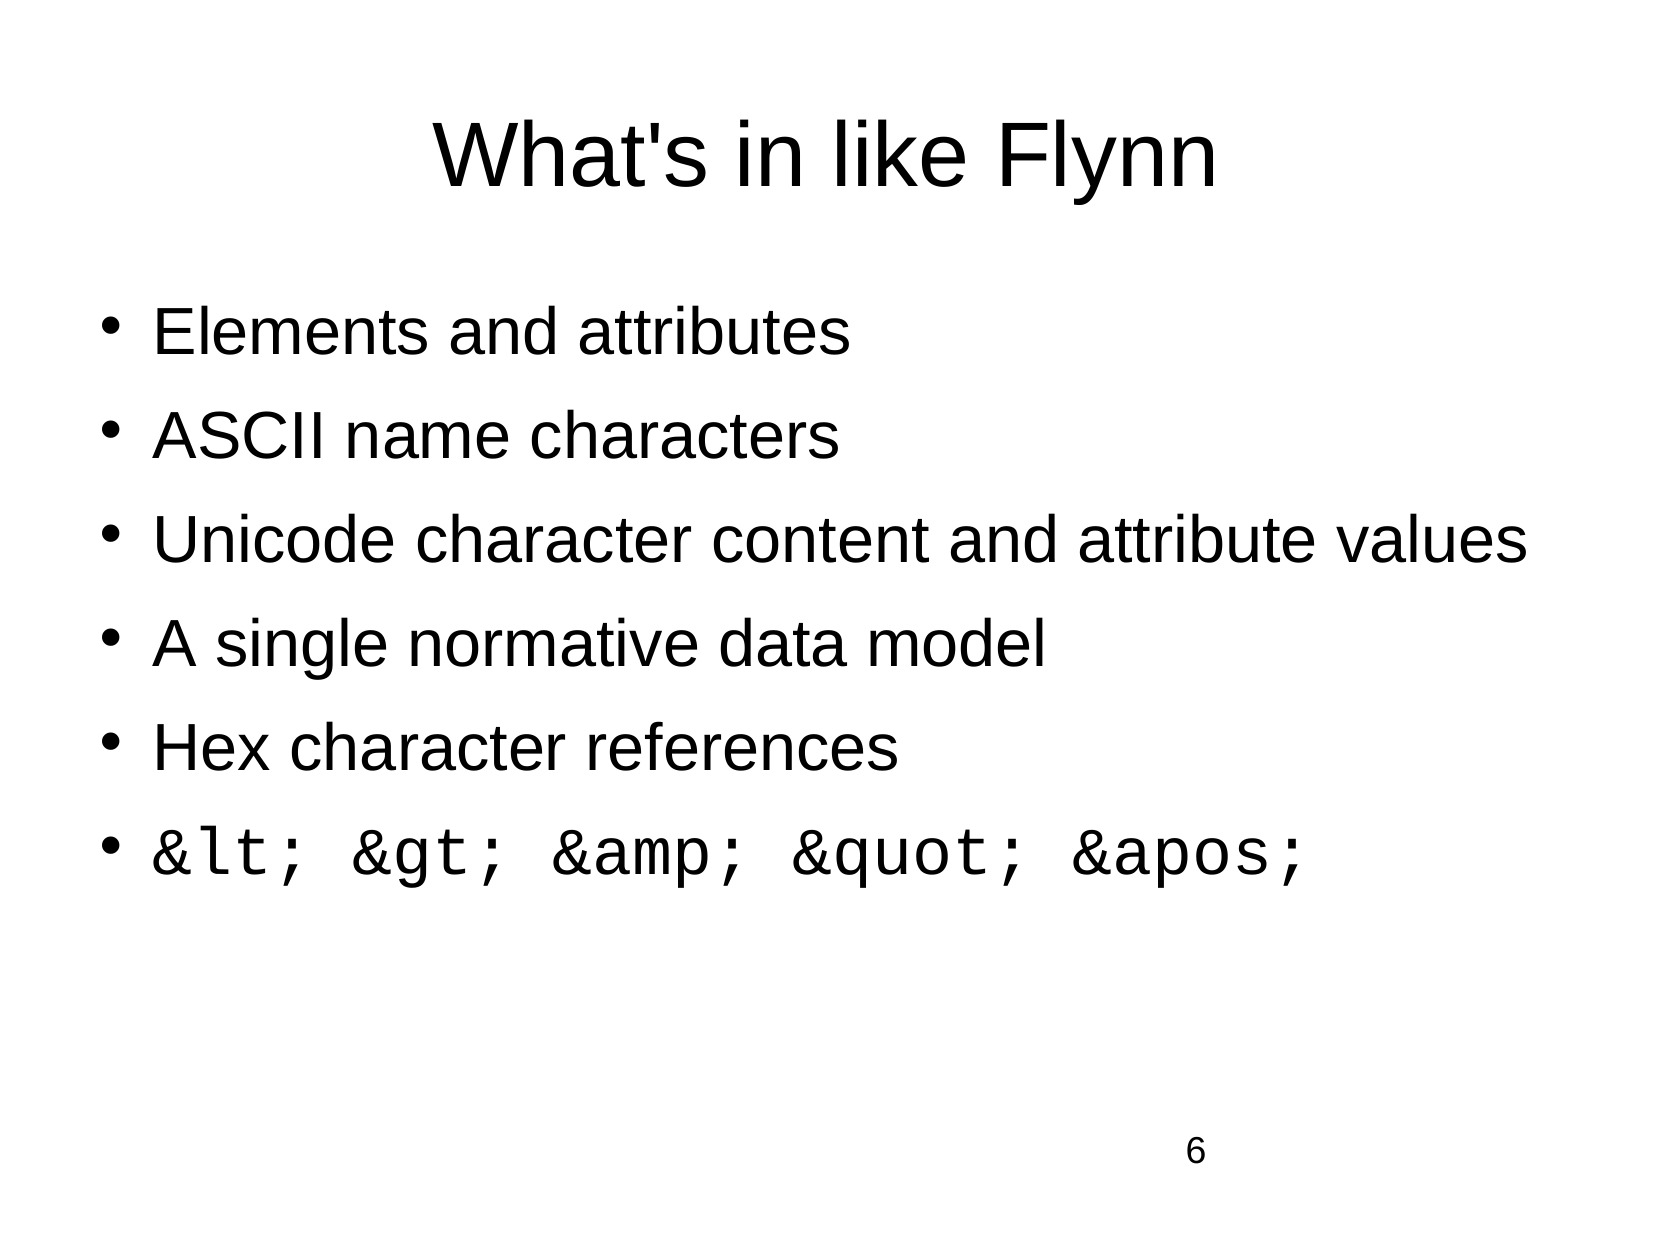

# What's in like Flynn
Elements and attributes
ASCII name characters
Unicode character content and attribute values
A single normative data model
Hex character references
&lt; &gt; &amp; &quot; &apos;
6